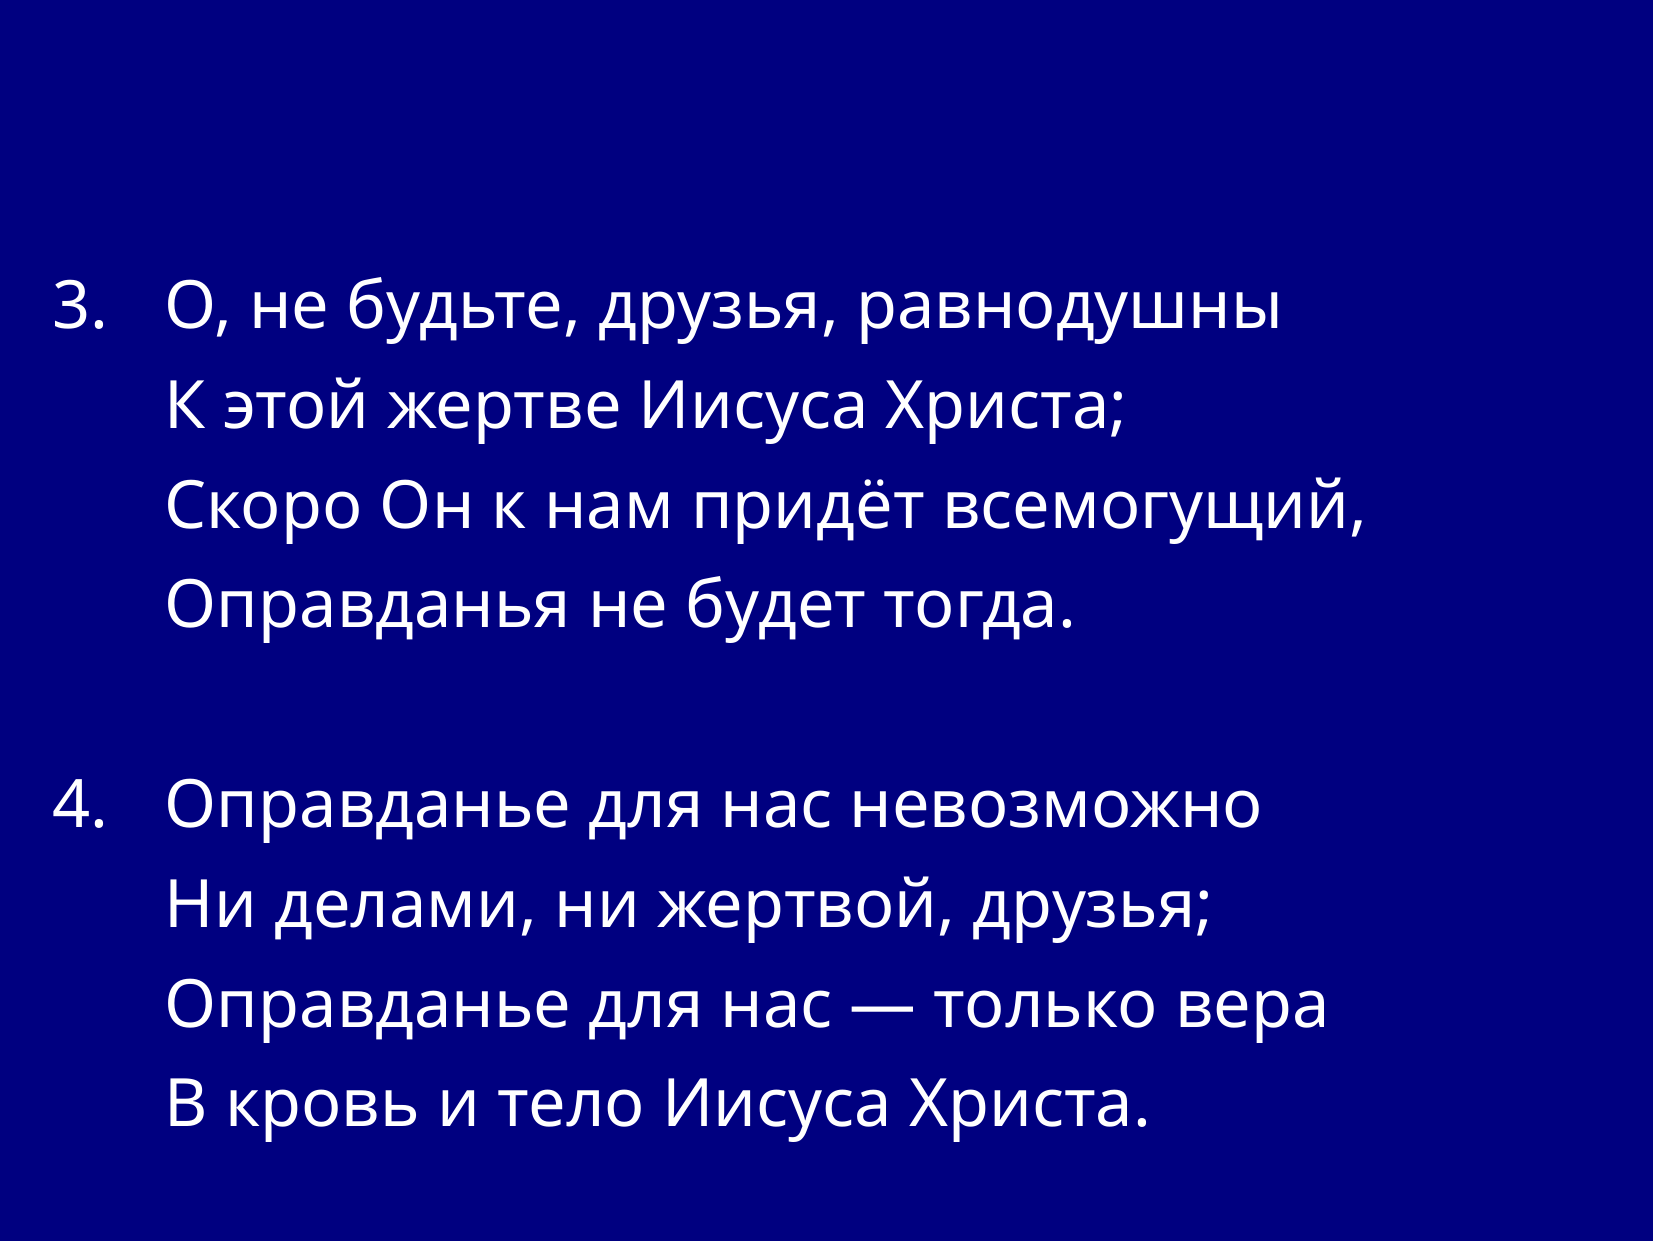

3.	О, не будьте, друзья, равнодушны
	К этой жертве Иисуса Христа;
	Скоро Он к нам придёт всемогущий,
	Оправданья не будет тогда.
4.	Оправданье для нас невозможно
	Ни делами, ни жертвой, друзья;
	Оправданье для нас — только вера
	В кровь и тело Иисуса Христа.